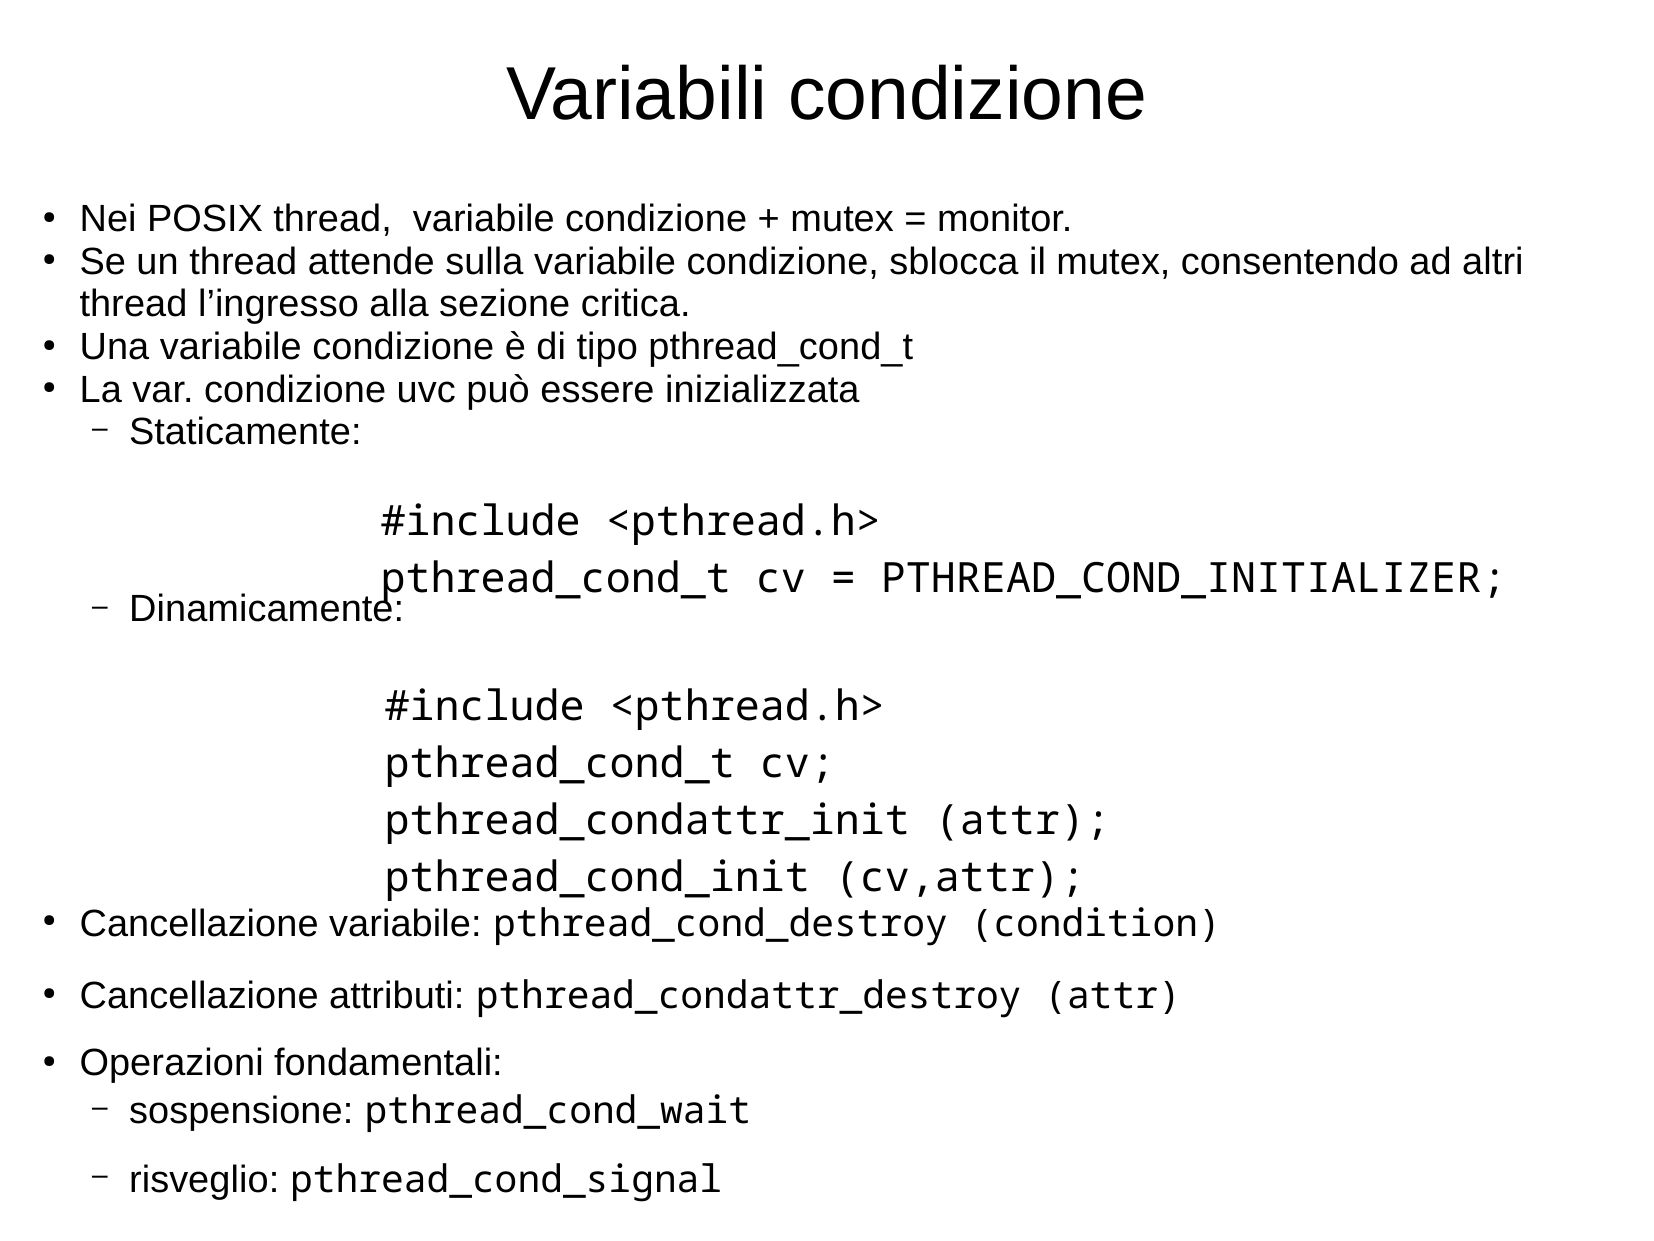

# Variabili condizione
Nei POSIX thread, variabile condizione + mutex = monitor.
Se un thread attende sulla variabile condizione, sblocca il mutex, consentendo ad altri thread l’ingresso alla sezione critica.
Una variabile condizione è di tipo pthread_cond_t
La var. condizione uvc può essere inizializzata
Staticamente:
Dinamicamente:
Cancellazione variabile: pthread_cond_destroy (condition)
Cancellazione attributi: pthread_condattr_destroy (attr)
Operazioni fondamentali:
sospensione: pthread_cond_wait
risveglio: pthread_cond_signal
#include <pthread.h>
pthread_cond_t cv = PTHREAD_COND_INITIALIZER;
#include <pthread.h>
pthread_cond_t cv;
pthread_condattr_init (attr);
pthread_cond_init (cv,attr);